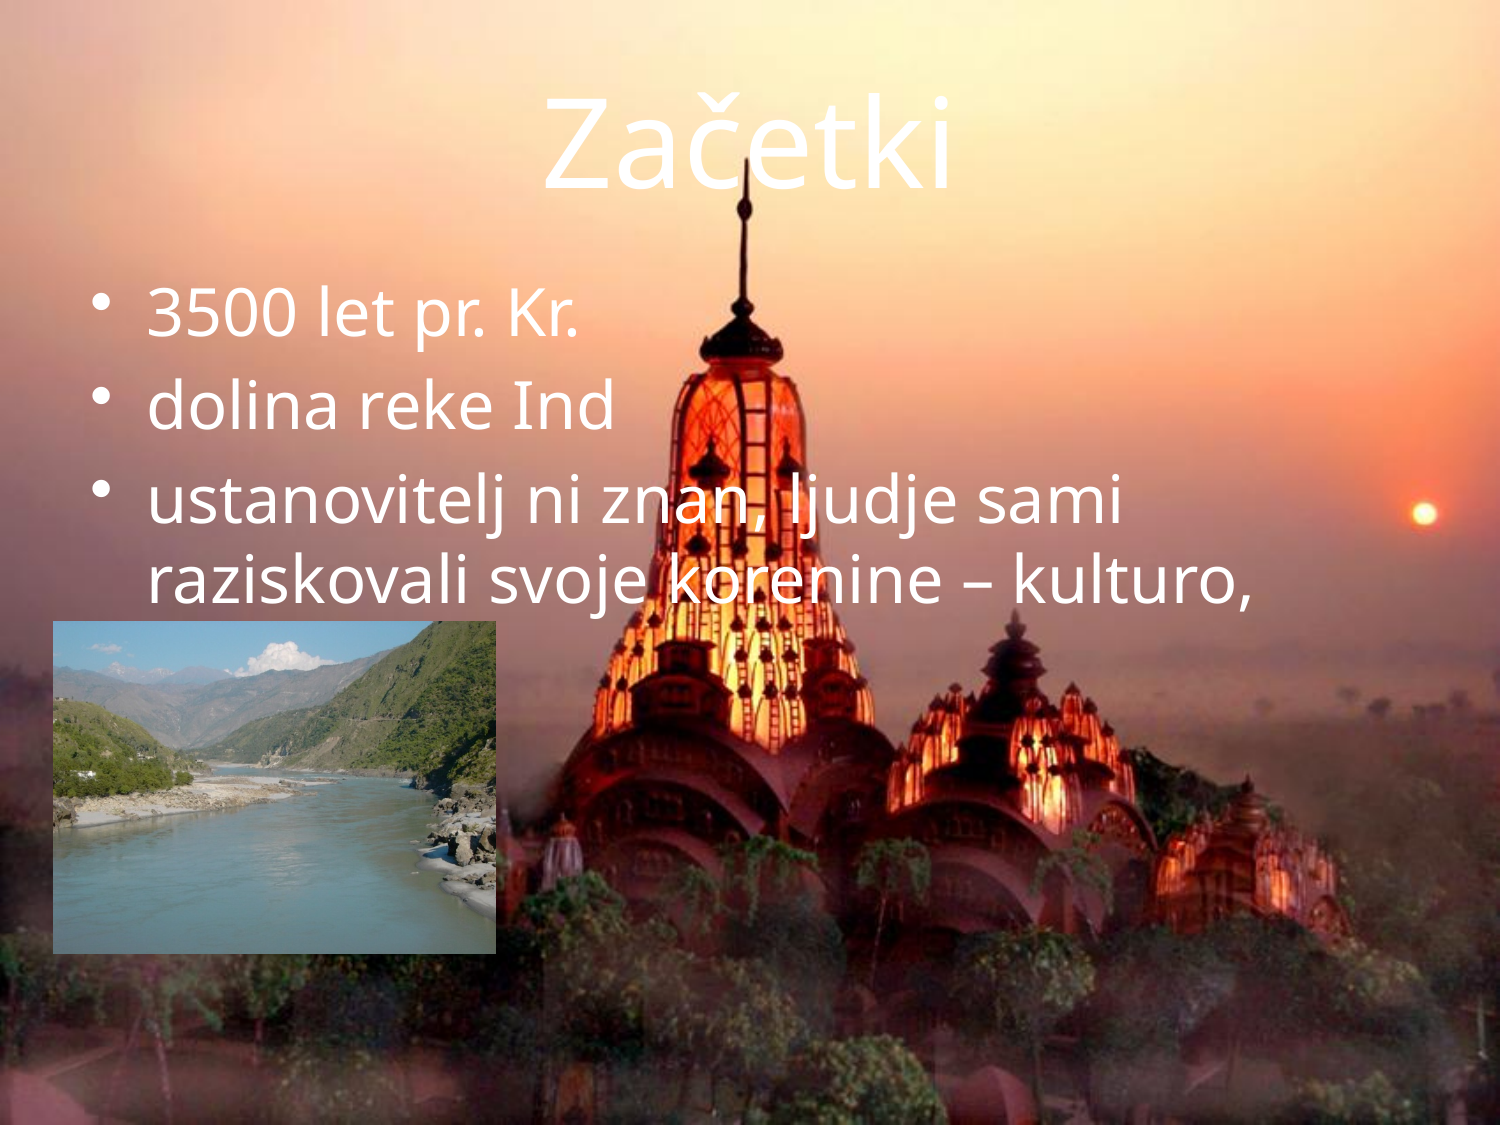

# Začetki
3500 let pr. Kr.
dolina reke Ind
ustanovitelj ni znan, ljudje sami raziskovali svoje korenine – kulturo, vero